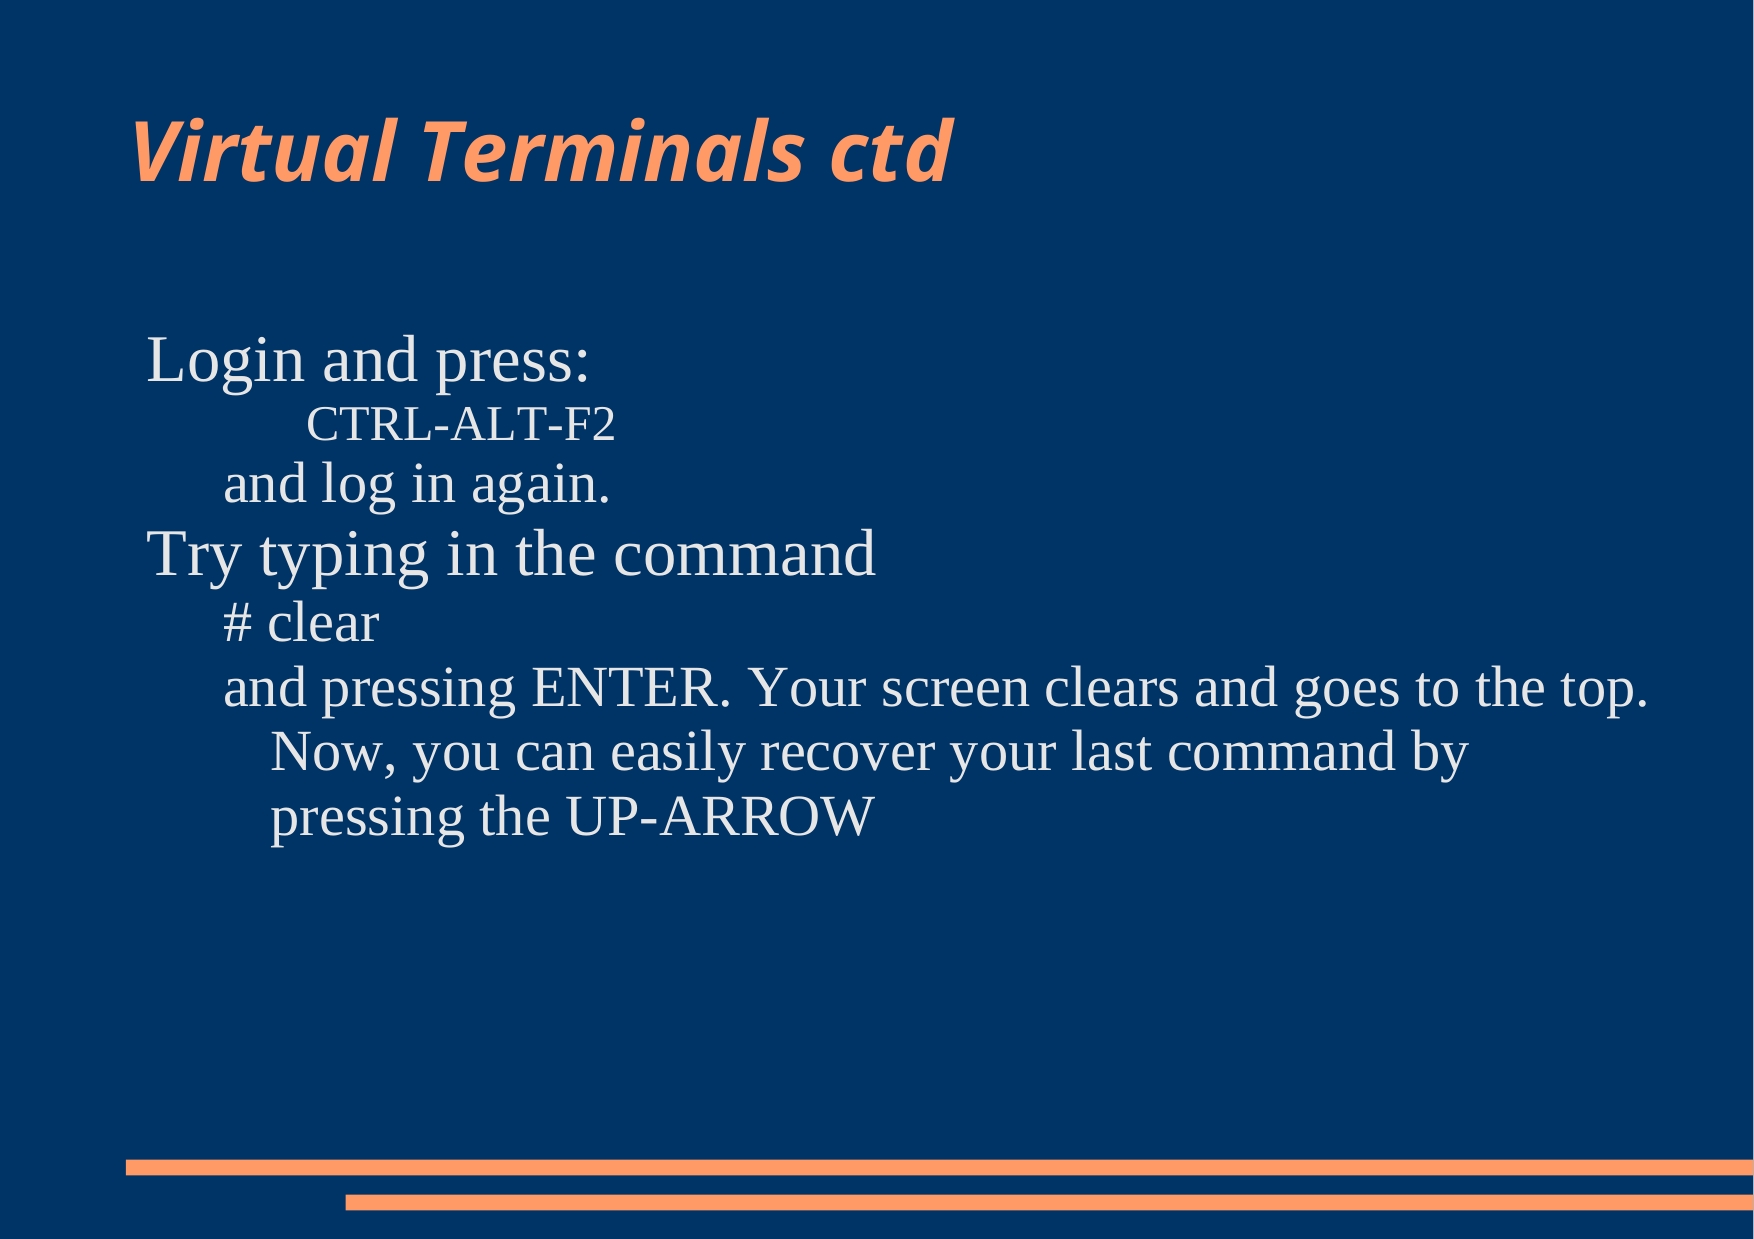

# Virtual Terminals ctd
Login and press:
CTRL-ALT-F2
and log in again.
Try typing in the command
# clear
and pressing ENTER. Your screen clears and goes to the top. Now, you can easily recover your last command by pressing the UP-ARROW